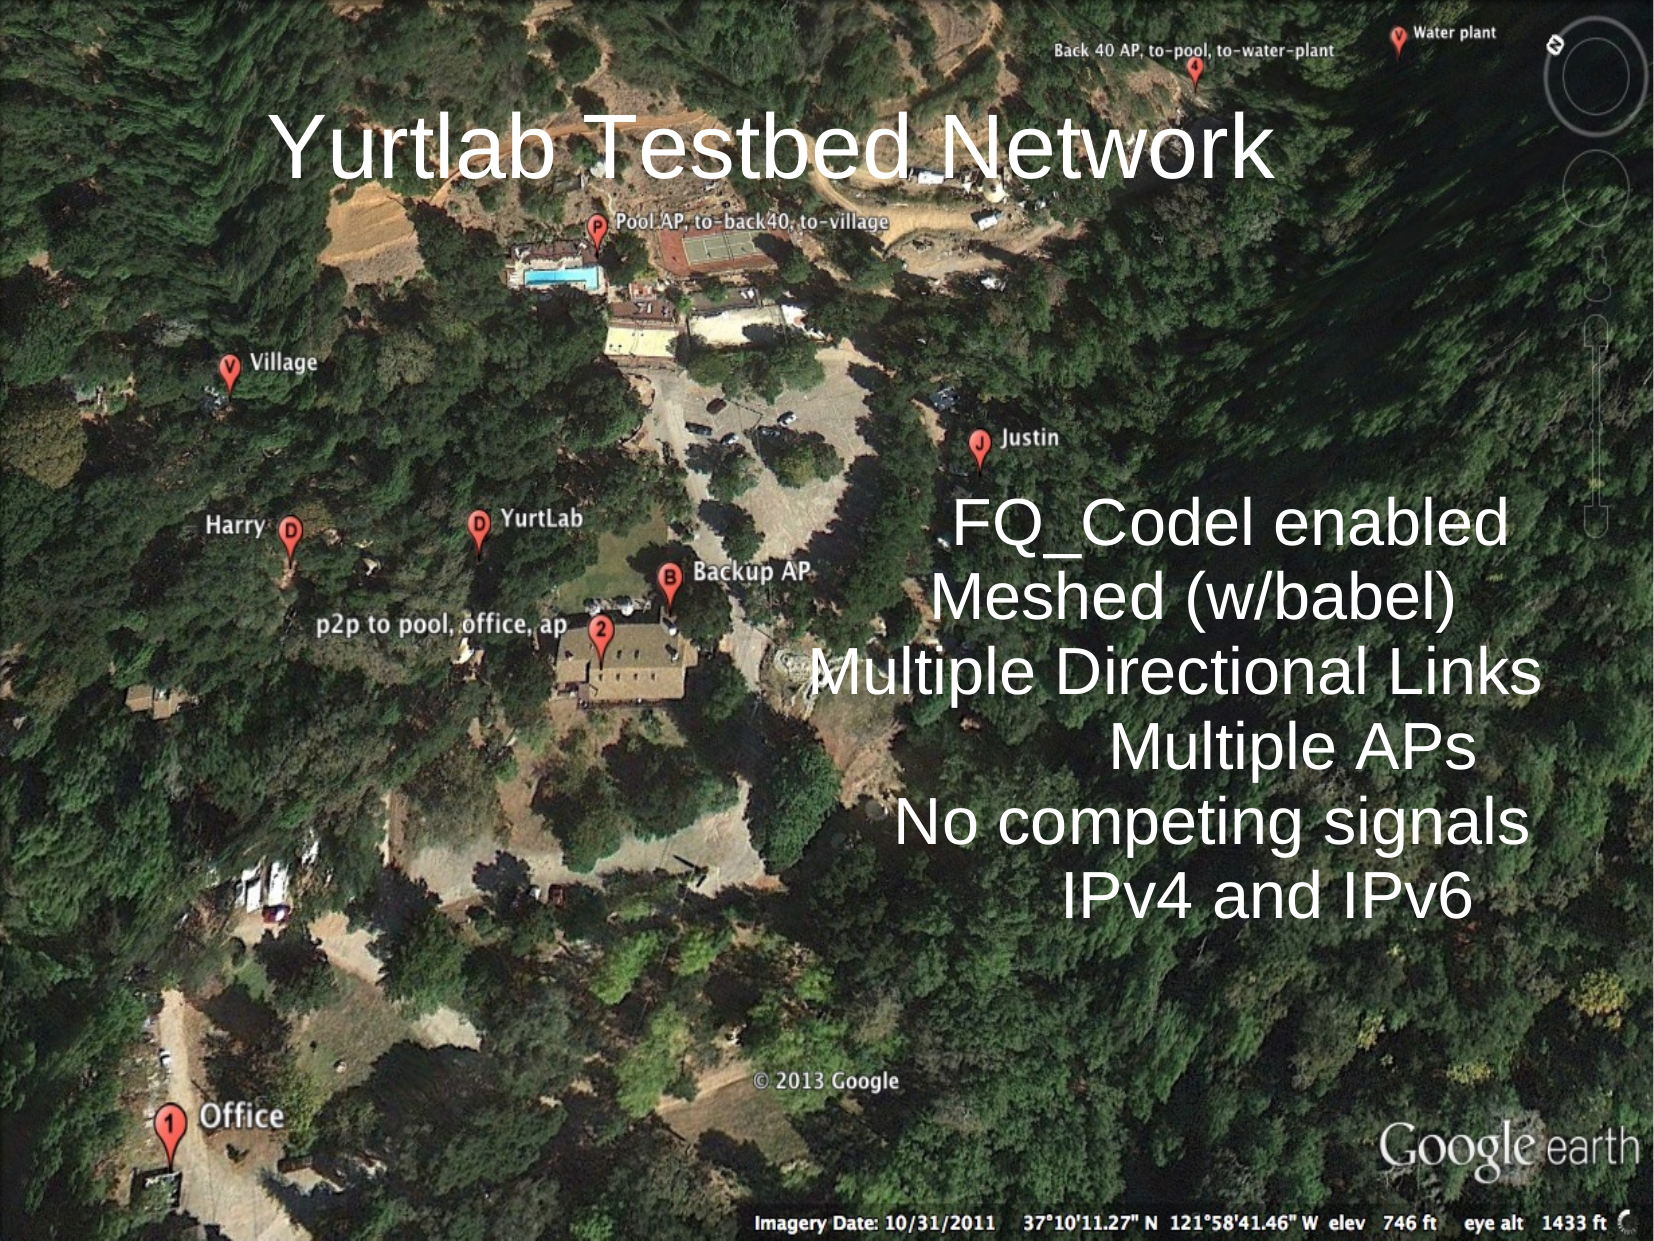

# Yurtlab Testbed Network
 FQ_Codel enabled
 Meshed (w/babel)
 Multiple Directional Links Multiple APs
 No competing signals
 IPv4 and IPv6